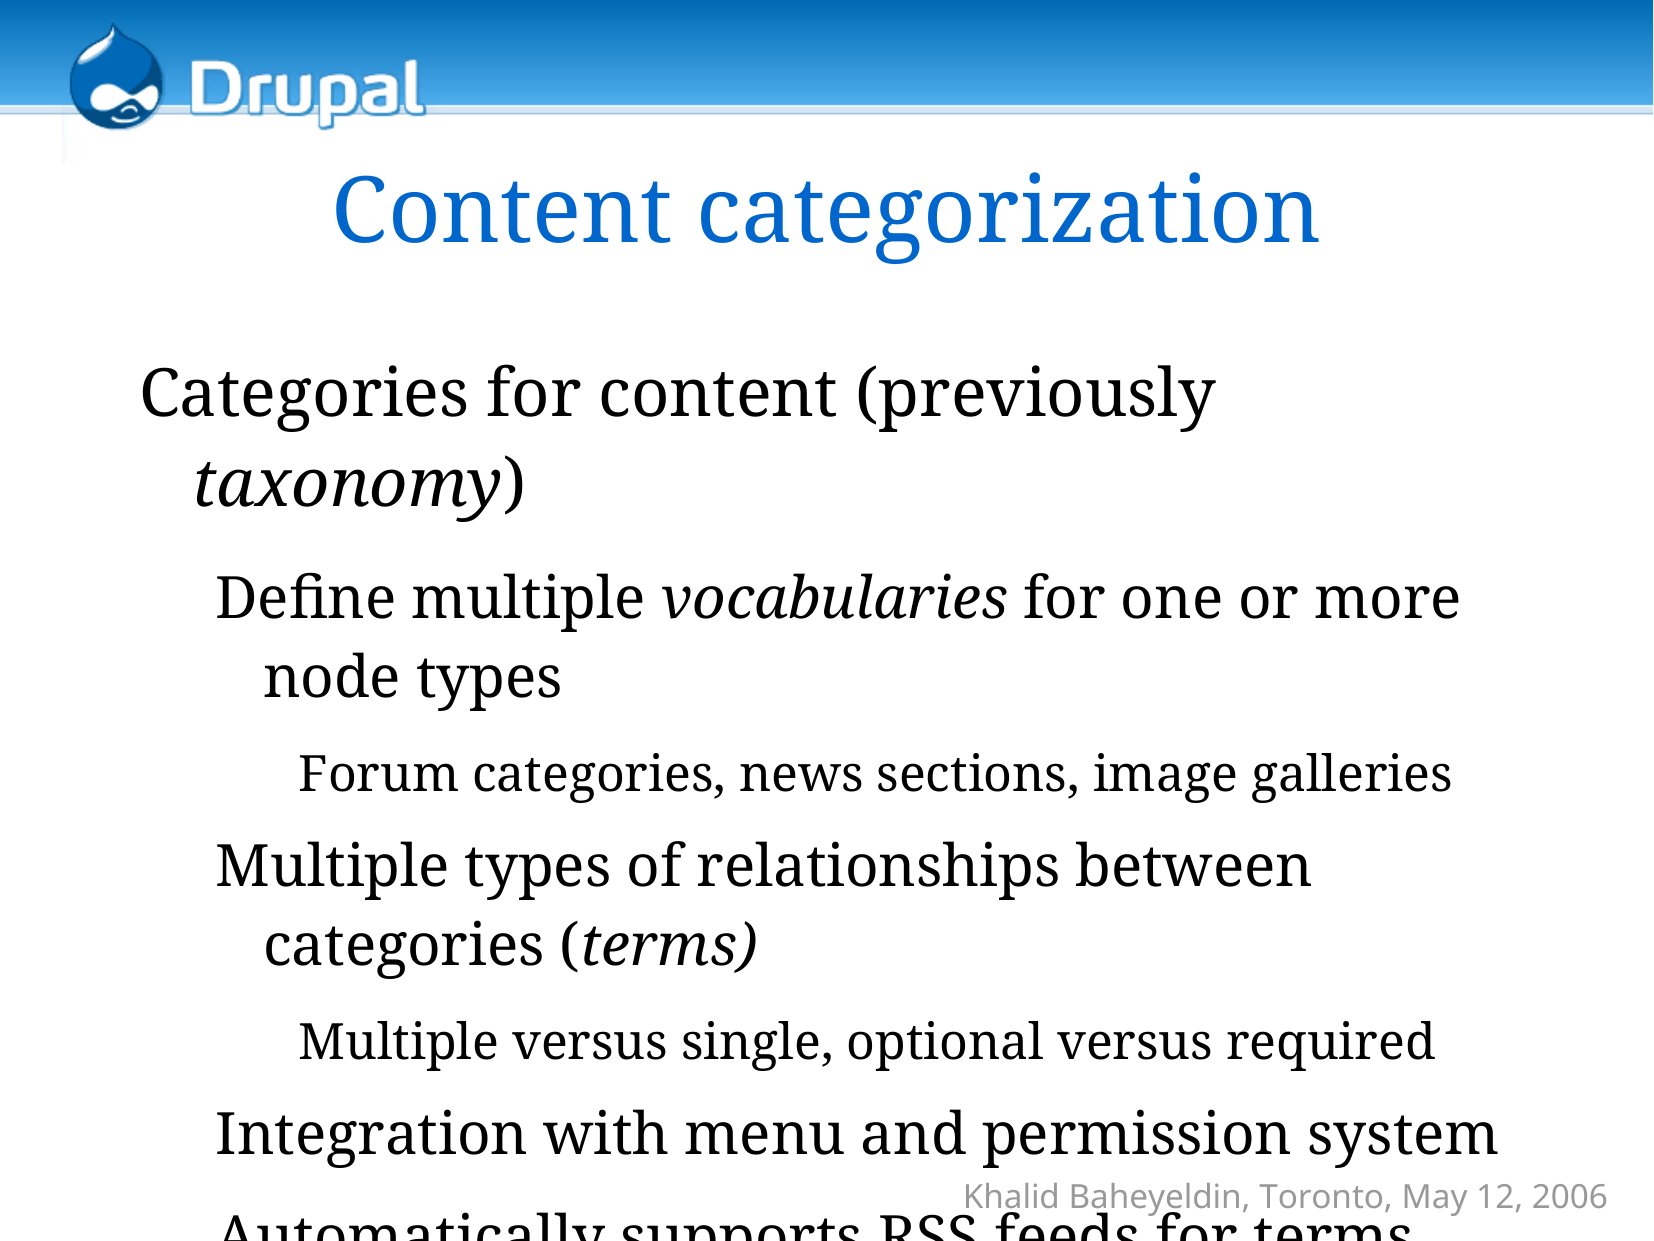

# Content categorization
Categories for content (previously taxonomy)
Define multiple vocabularies for one or more node types
Forum categories, news sections, image galleries
Multiple types of relationships between categories (terms)
Multiple versus single, optional versus required
Integration with menu and permission system
Automatically supports RSS feeds for terms